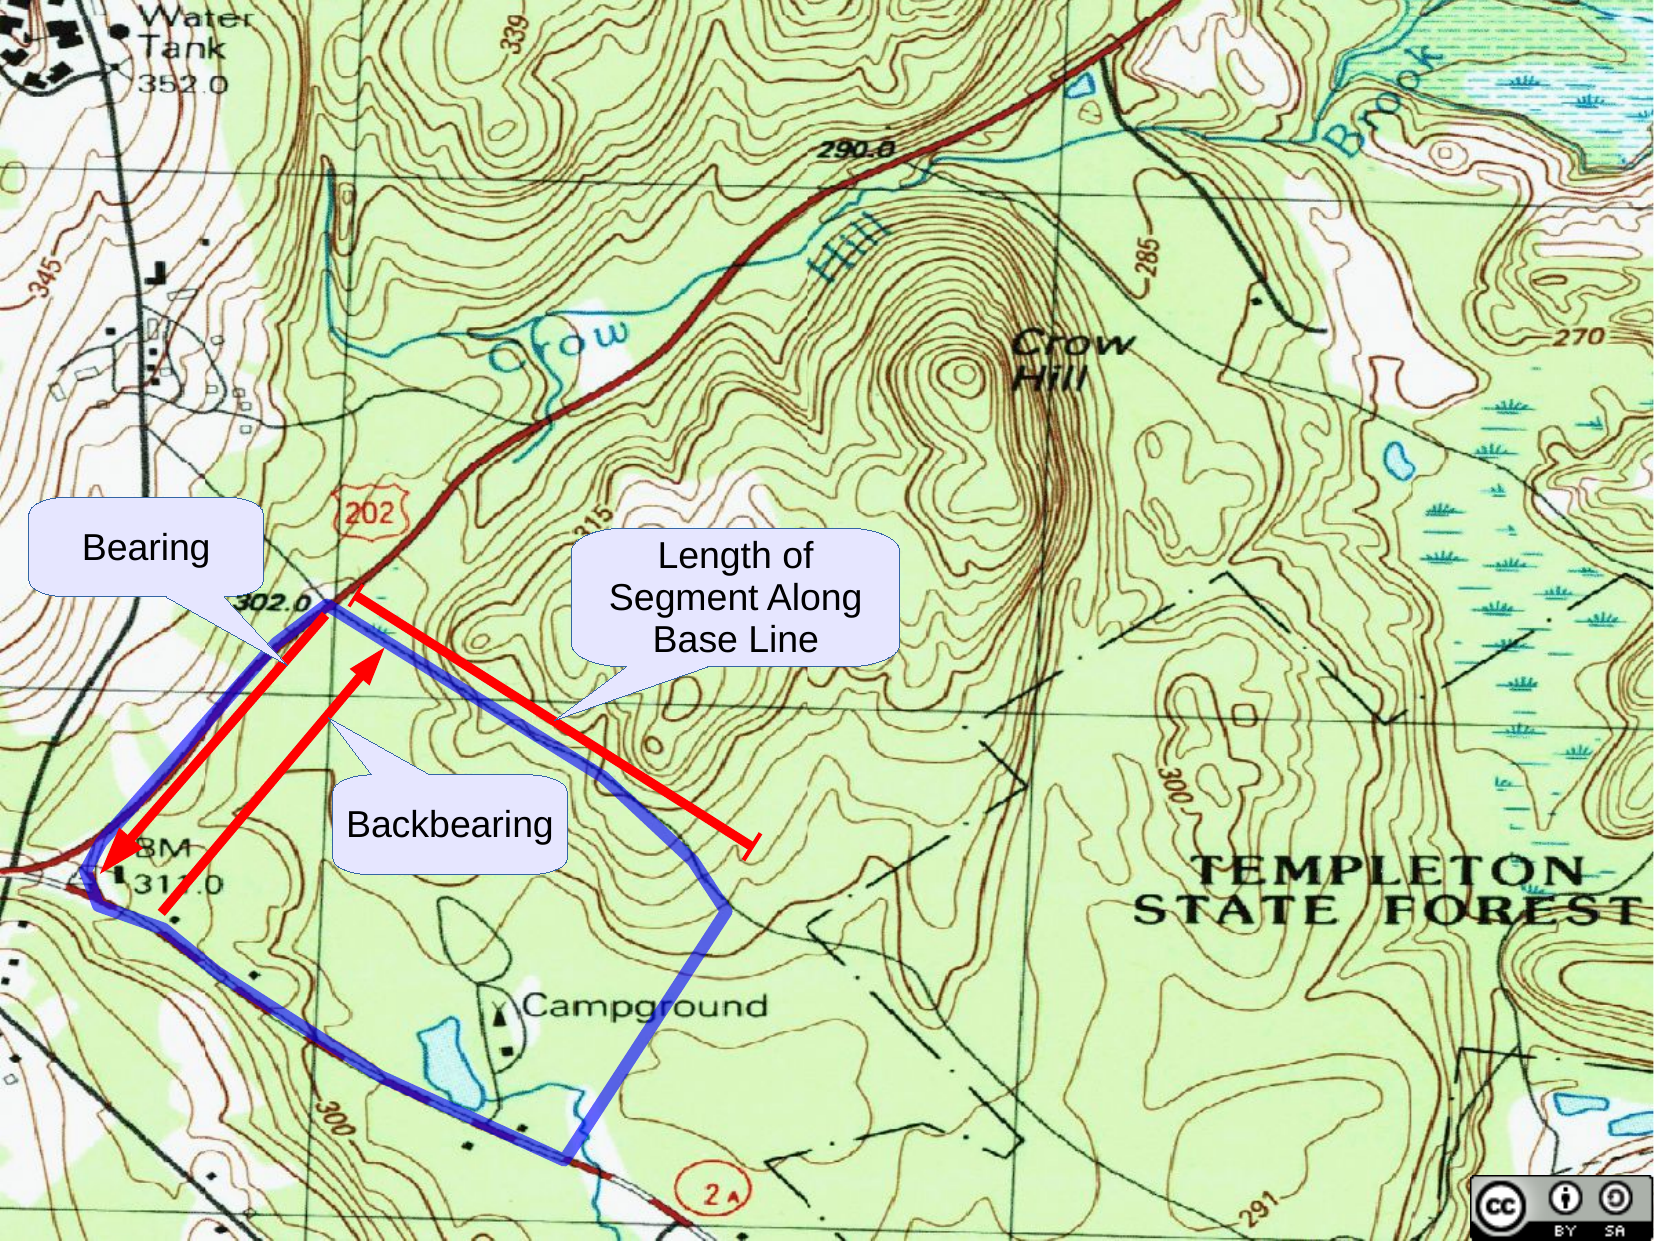

Bearing
Length of
Segment Along
Base Line
Backbearing